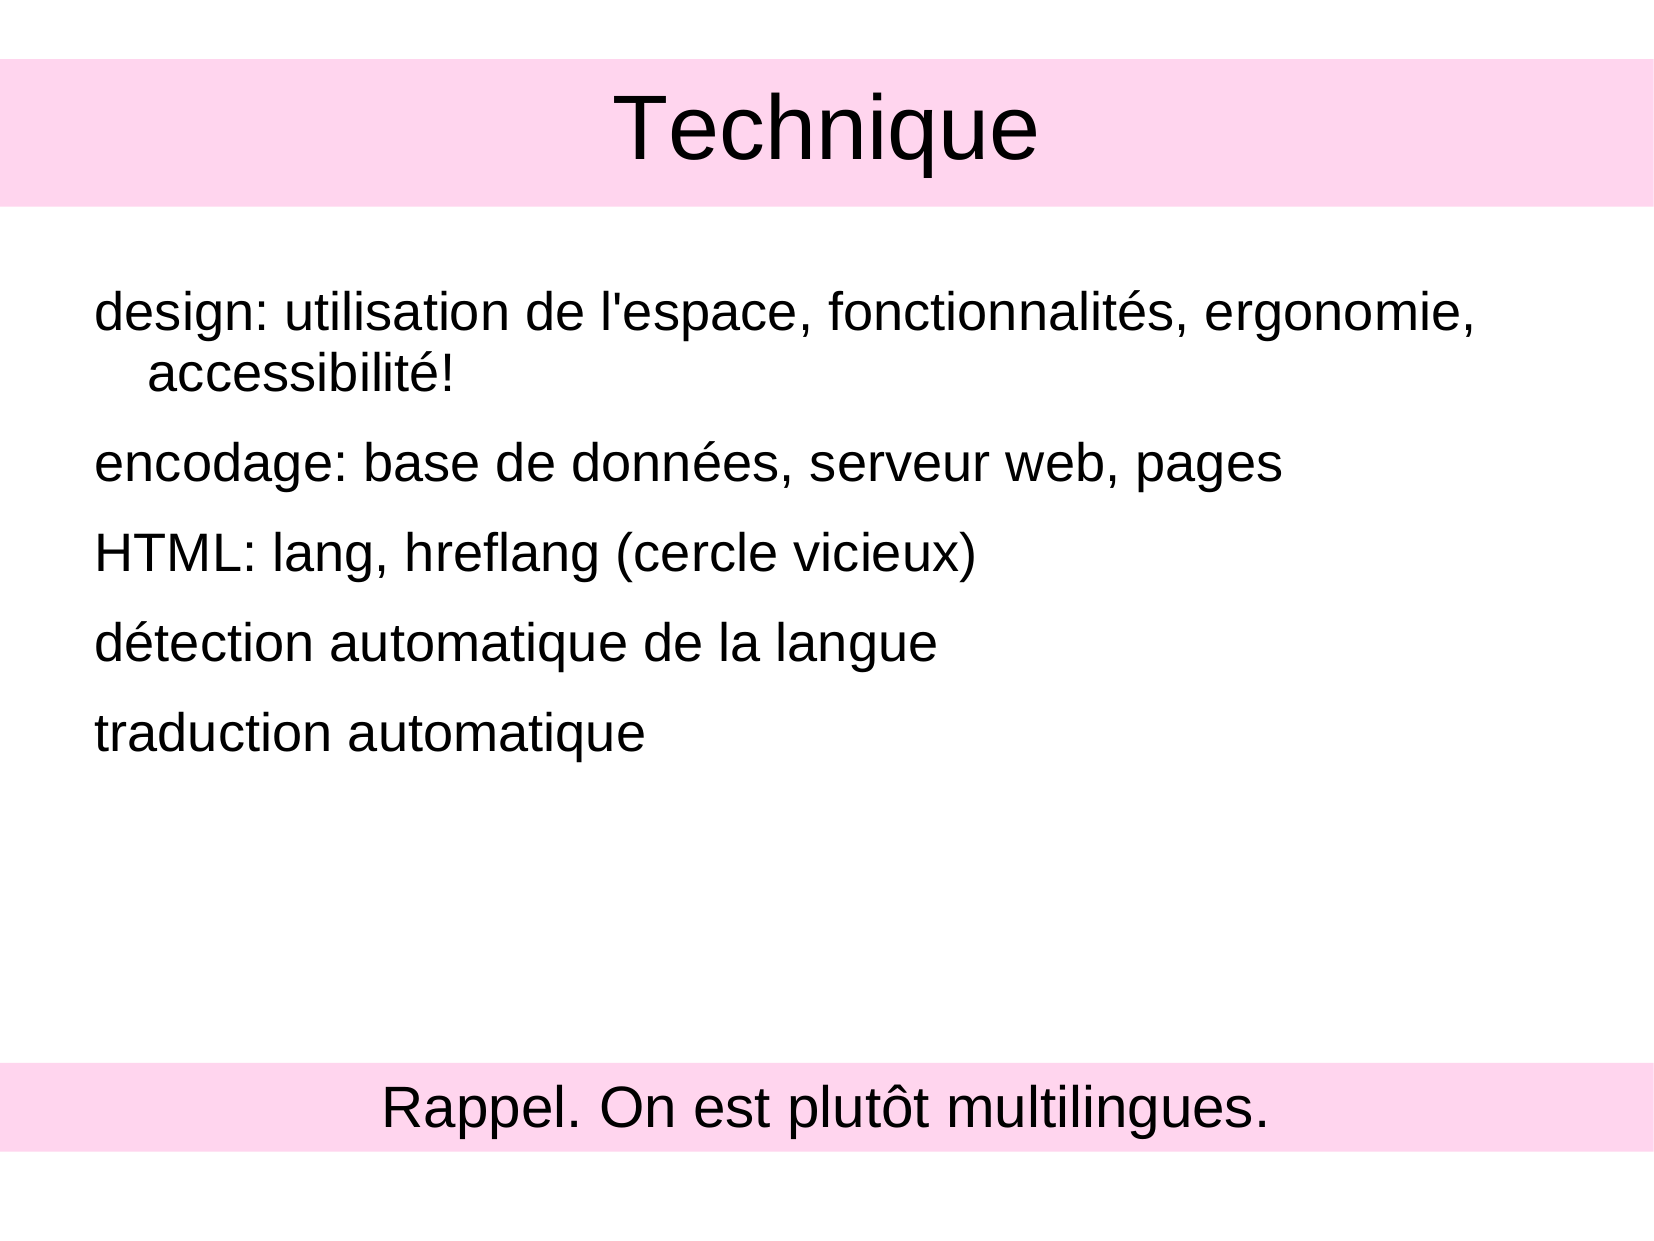

# Technique
design: utilisation de l'espace, fonctionnalités, ergonomie, accessibilité!
encodage: base de données, serveur web, pages
HTML: lang, hreflang (cercle vicieux)
détection automatique de la langue
traduction automatique
Rappel. On est plutôt multilingues.